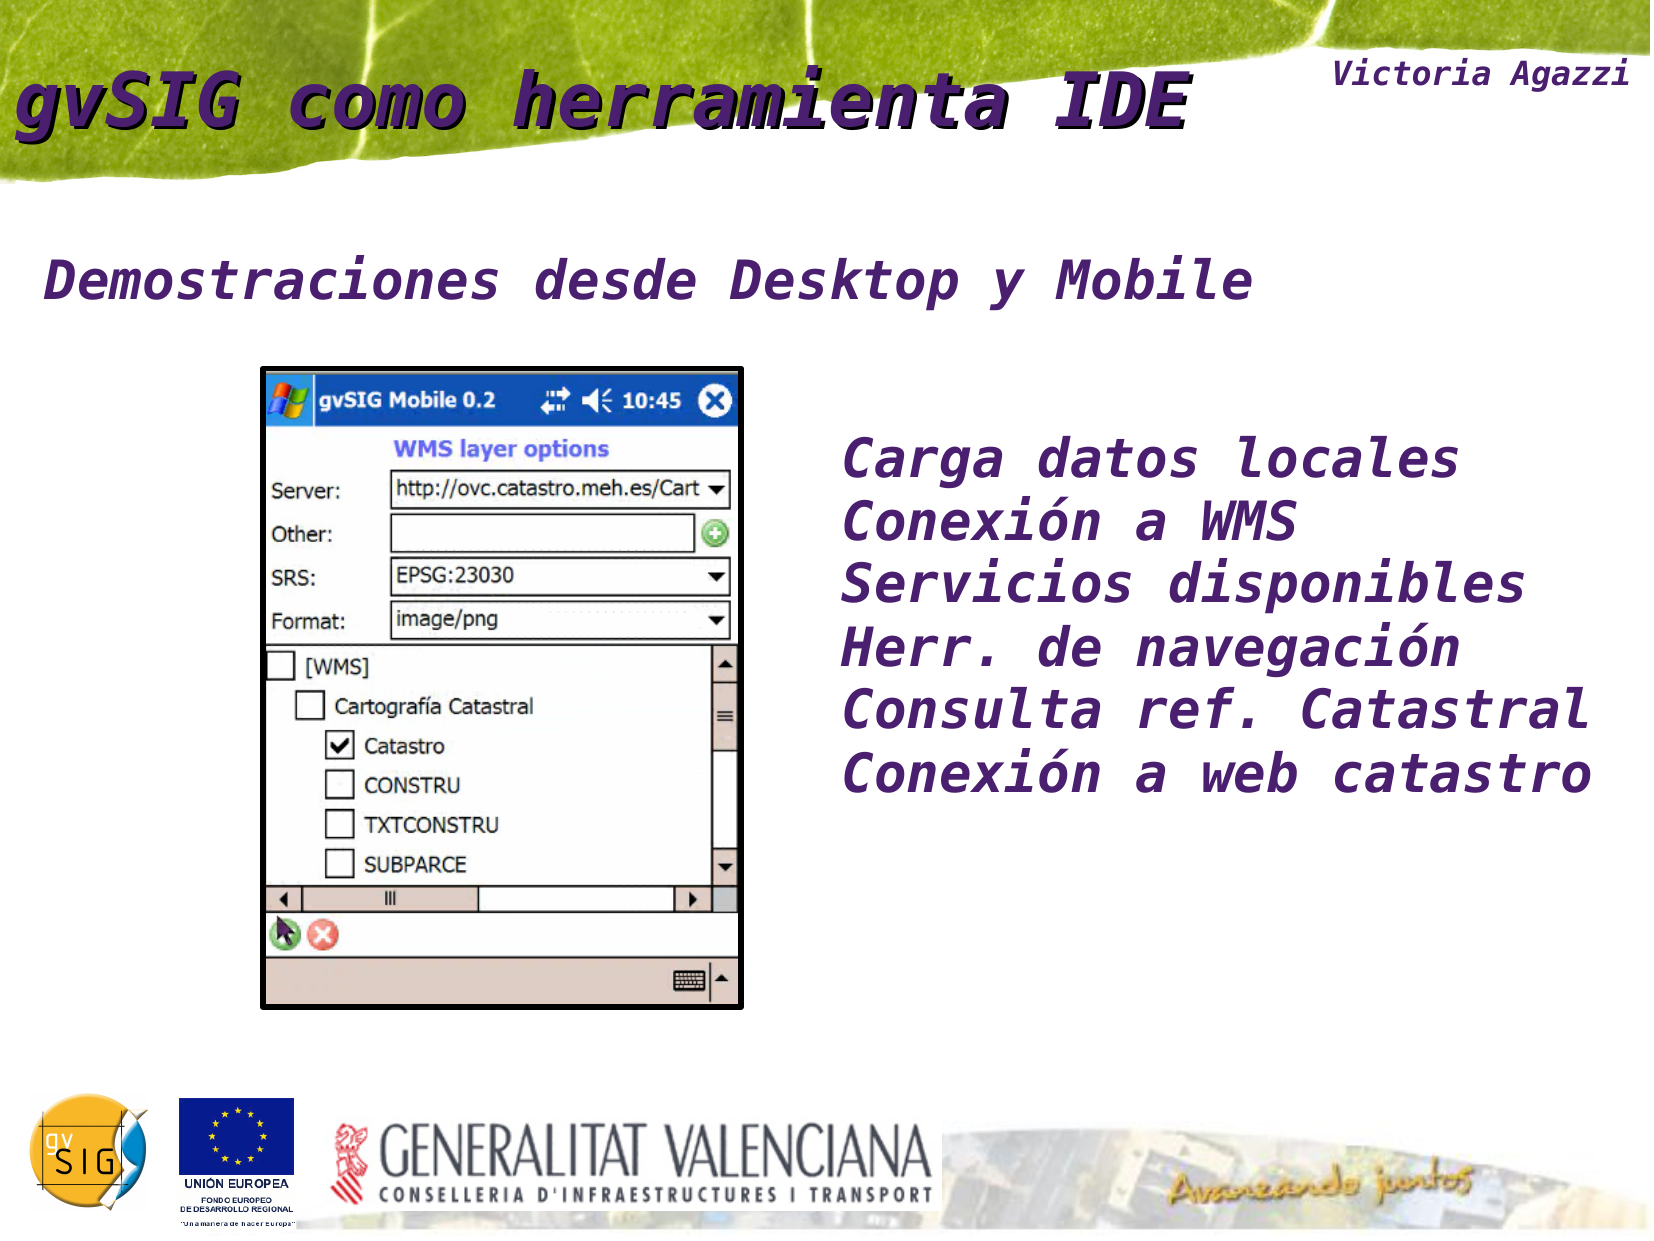

gvSIG como herramienta IDE
Victoria Agazzi
Demostraciones desde Desktop y Mobile
Carga datos locales
Conexión a WMS
Servicios disponibles
Herr. de navegación
Consulta ref. Catastral
Conexión a web catastro